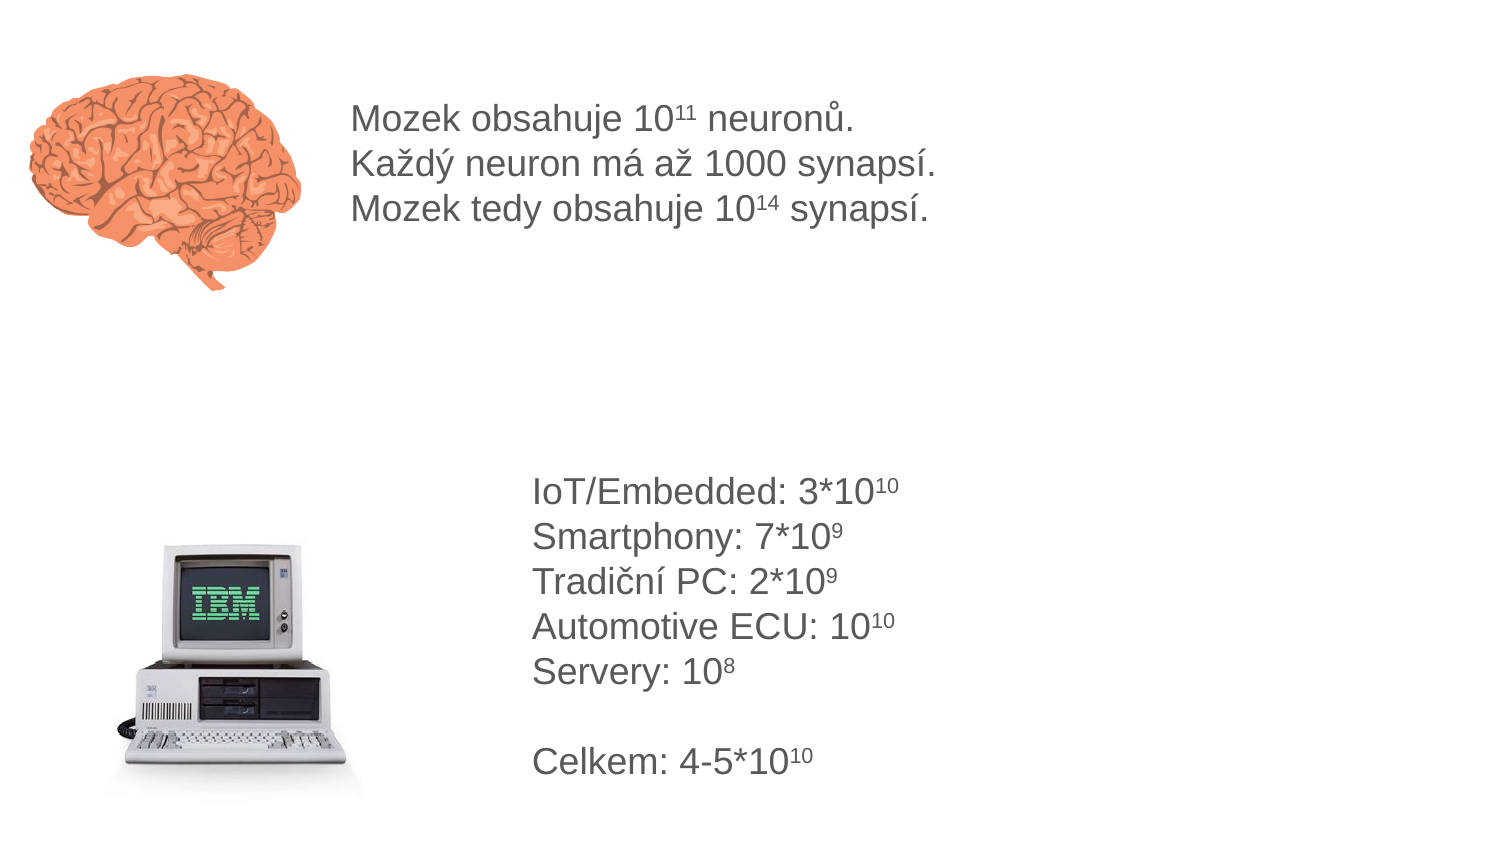

Mozek obsahuje 1011 neuronů.
Každý neuron má až 1000 synapsí.
Mozek tedy obsahuje 1014 synapsí.
IoT/Embedded: 3*1010
Smartphony: 7*109
Tradiční PC: 2*109
Automotive ECU: 1010
Servery: 108
Celkem: 4-5*1010